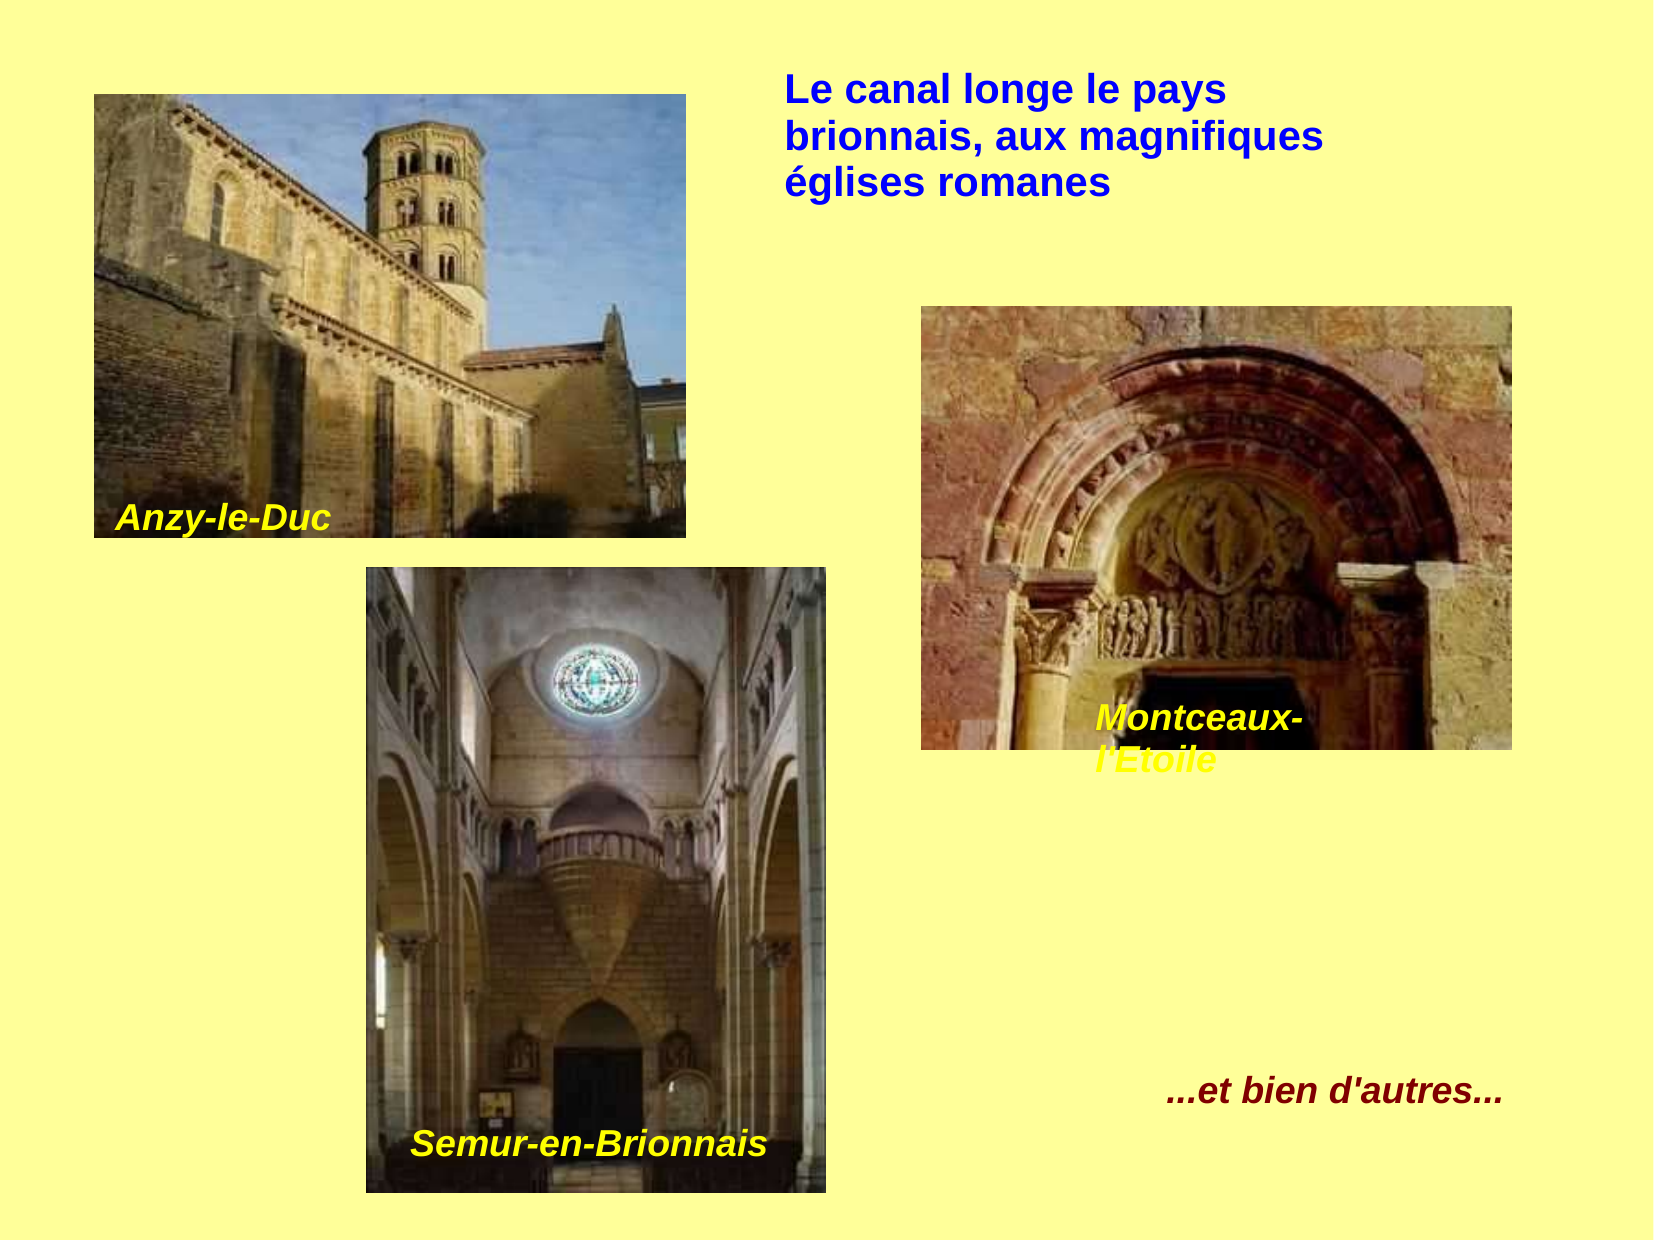

Le canal longe le pays brionnais, aux magnifiques églises romanes
Anzy-le-Duc
Montceaux-l'Etoile
...et bien d'autres...
Semur-en-Brionnais